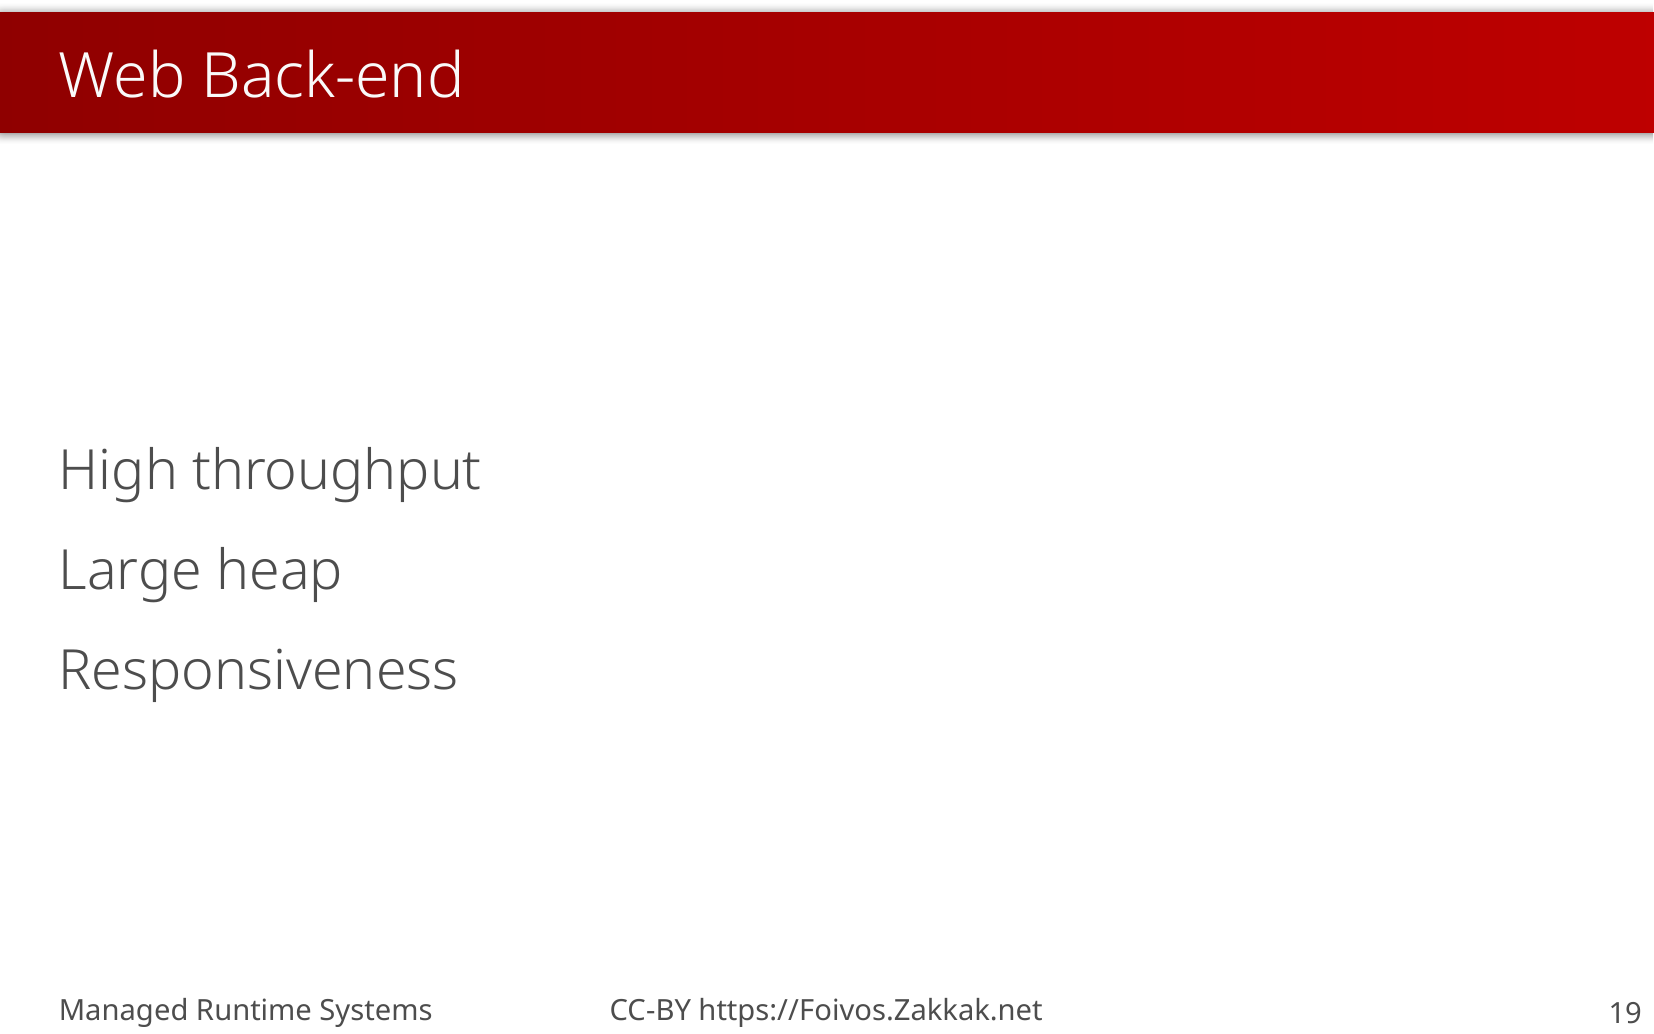

# Web Back-end
High throughput
Large heap
Responsiveness
Managed Runtime Systems
CC-BY https://Foivos.Zakkak.net
19